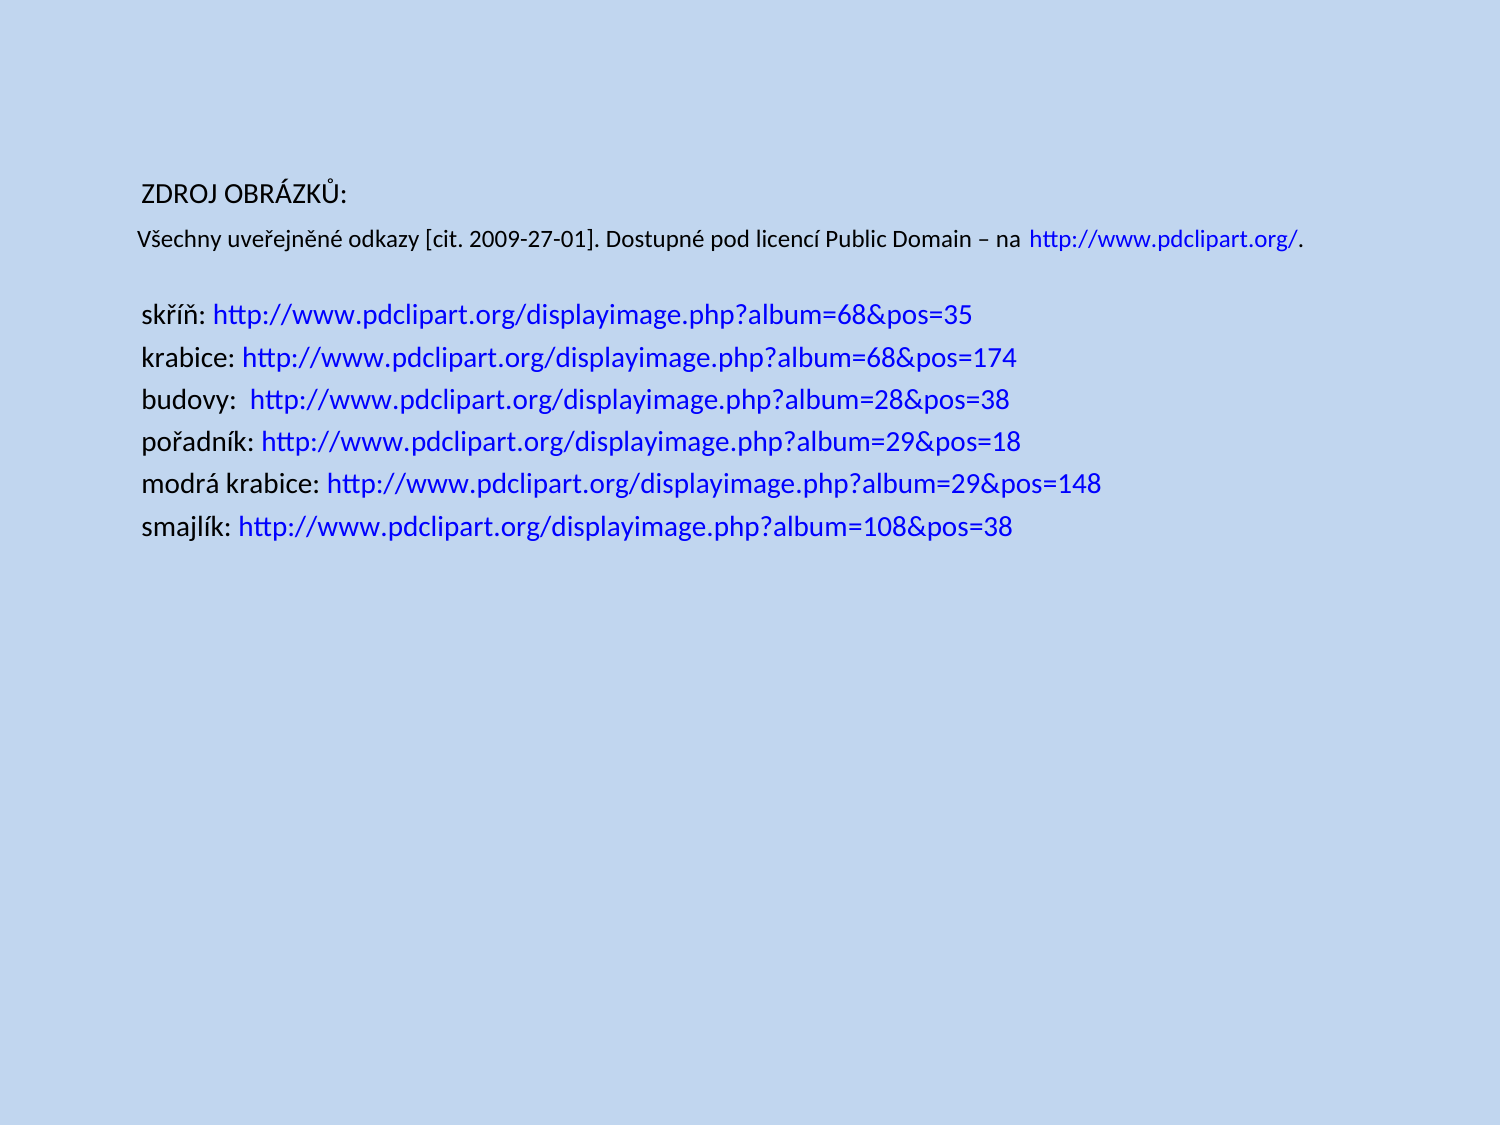

# ZDROJ OBRÁZKŮ:
 Všechny uveřejněné odkazy [cit. 2009-27-01]. Dostupné pod licencí Public Domain – na http://www.pdclipart.org/.
	skříň: http://www.pdclipart.org/displayimage.php?album=68&pos=35
	krabice: http://www.pdclipart.org/displayimage.php?album=68&pos=174
	budovy: http://www.pdclipart.org/displayimage.php?album=28&pos=38
	pořadník: http://www.pdclipart.org/displayimage.php?album=29&pos=18
	modrá krabice: http://www.pdclipart.org/displayimage.php?album=29&pos=148
	smajlík: http://www.pdclipart.org/displayimage.php?album=108&pos=38